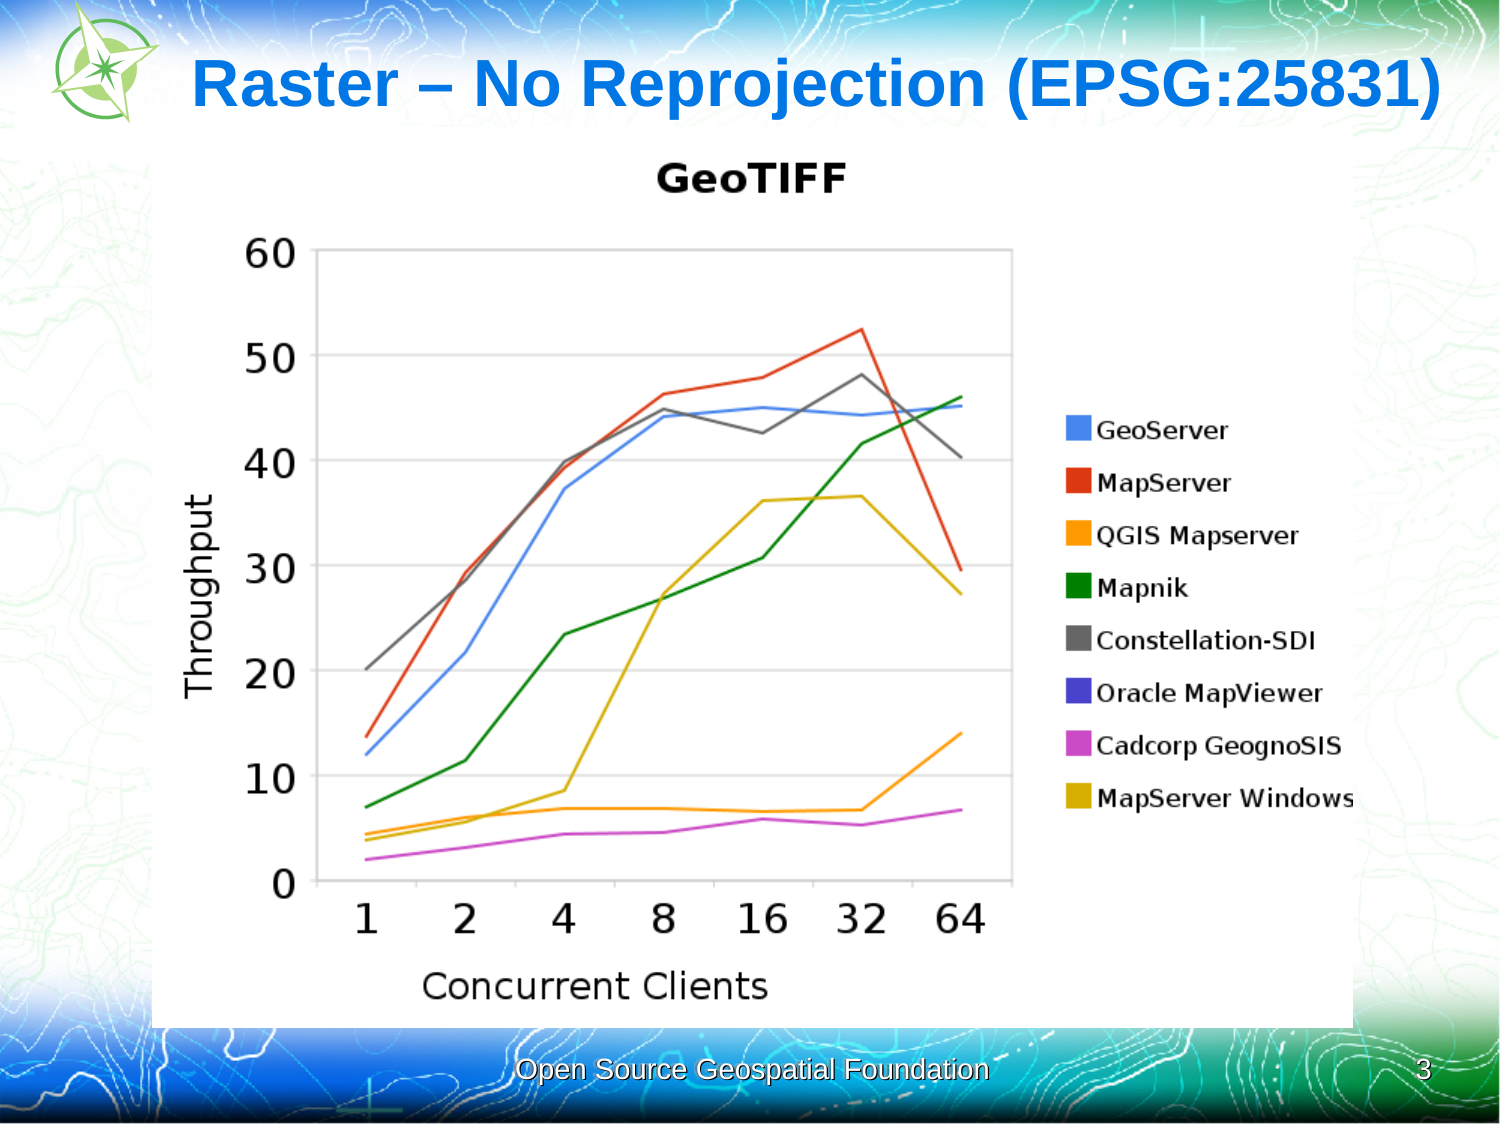

# Raster – No Reprojection (EPSG:25831)
Open Source Geospatial Foundation
3